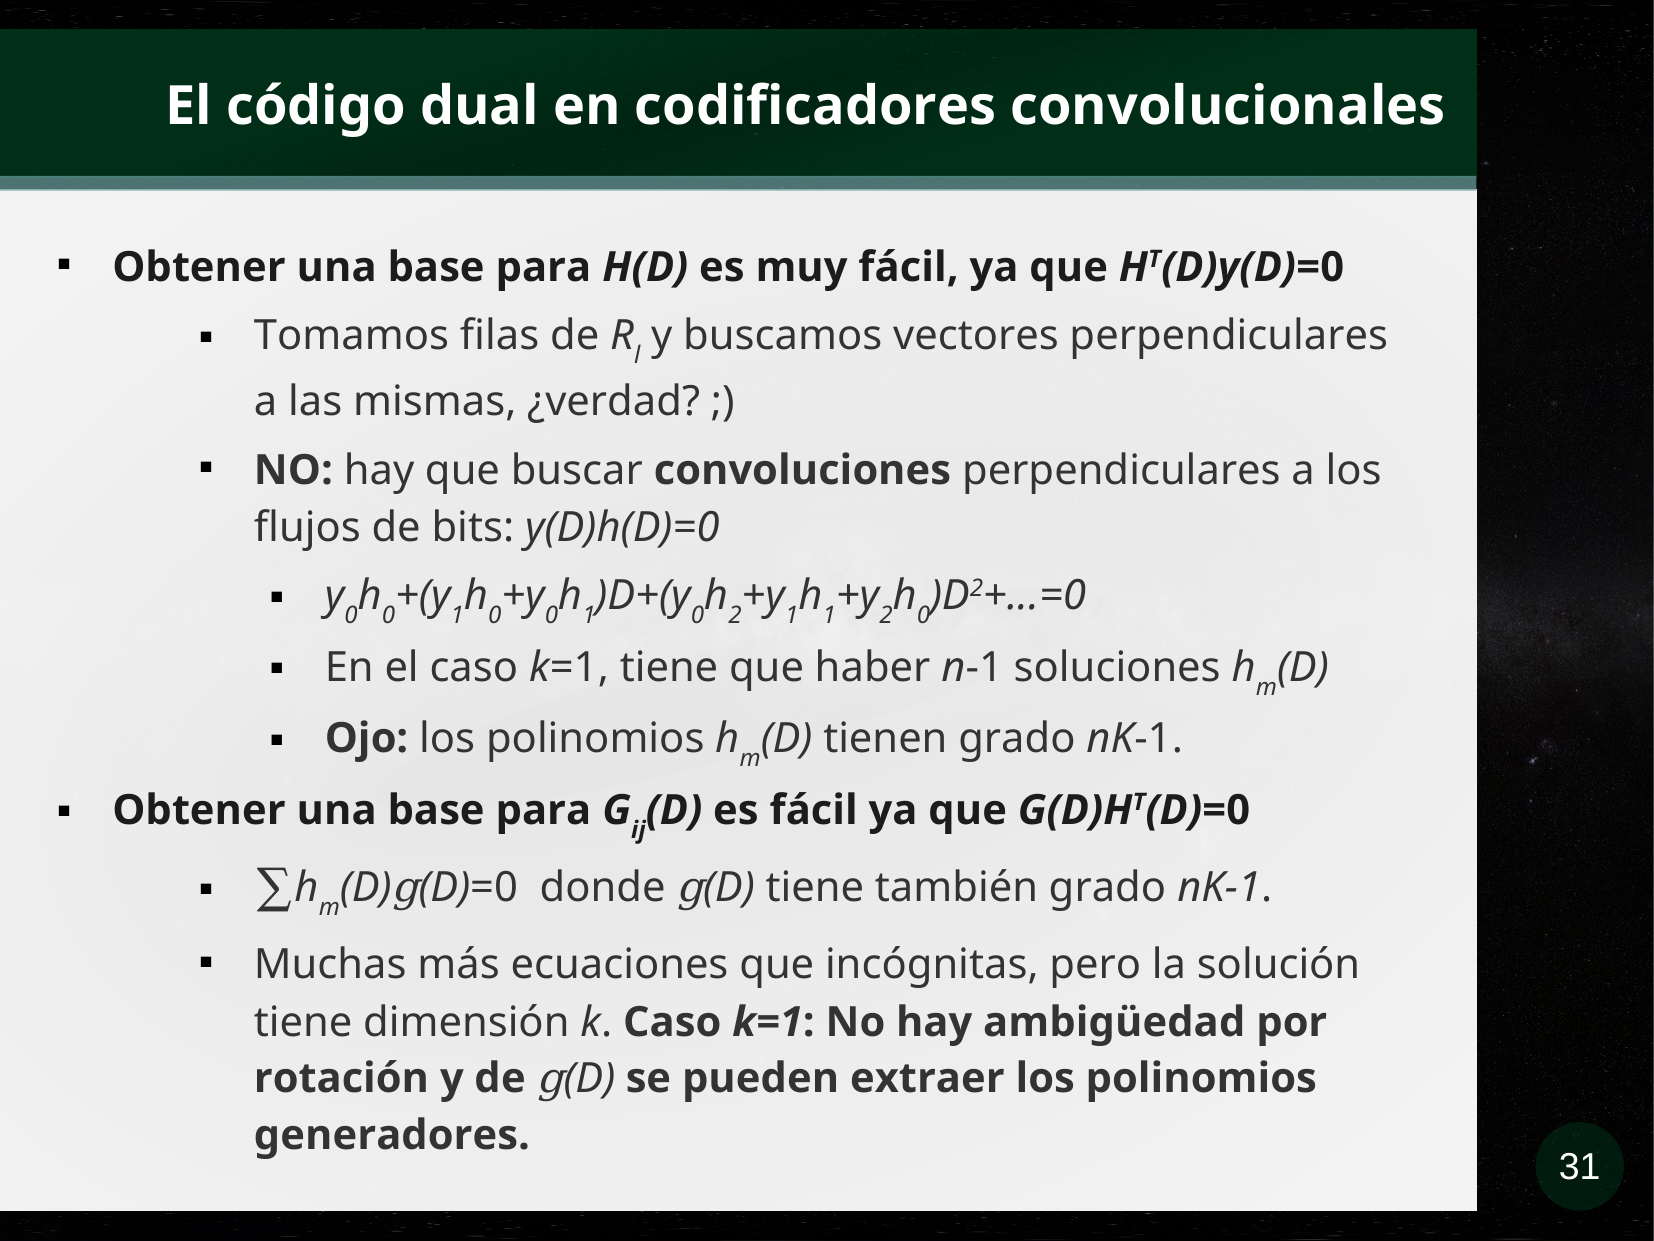

# El código dual en codificadores convolucionales
Obtener una base para H(D) es muy fácil, ya que HT(D)y(D)=0
Tomamos filas de Rl y buscamos vectores perpendiculares a las mismas, ¿verdad? ;)
NO: hay que buscar convoluciones perpendiculares a los flujos de bits: y(D)h(D)=0
y0h0+(y1h0+y0h1)D+(y0h2+y1h1+y2h0)D2+...=0
En el caso k=1, tiene que haber n-1 soluciones hm(D)
Ojo: los polinomios hm(D) tienen grado nK-1.
Obtener una base para Gij(D) es fácil ya que G(D)HT(D)=0
∑hm(D)g(D)=0 donde g(D) tiene también grado nK-1.
Muchas más ecuaciones que incógnitas, pero la solución tiene dimensión k. Caso k=1: No hay ambigüedad por rotación y de g(D) se pueden extraer los polinomios generadores.